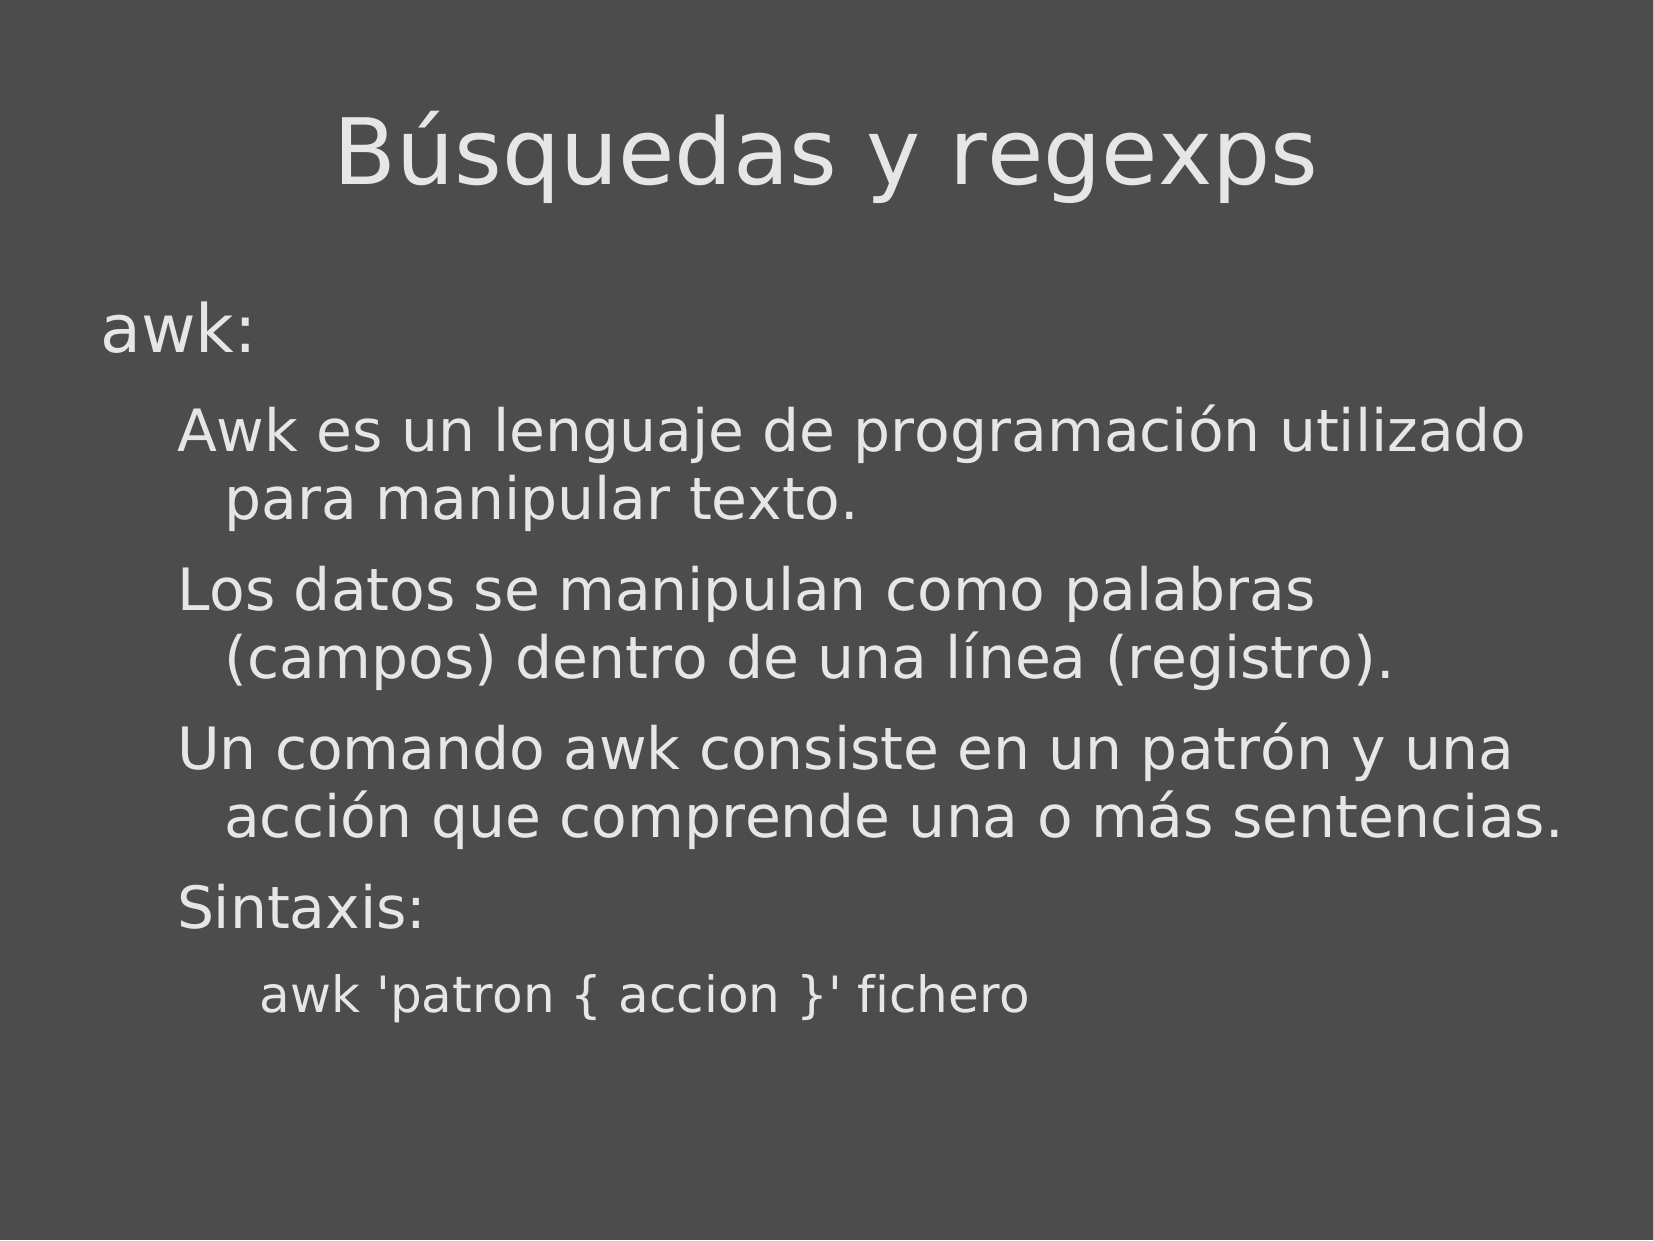

# Búsquedas y regexps
awk:
Awk es un lenguaje de programación utilizado para manipular texto.
Los datos se manipulan como palabras (campos) dentro de una línea (registro).
Un comando awk consiste en un patrón y una acción que comprende una o más sentencias.
Sintaxis:
awk 'patron { accion }' fichero